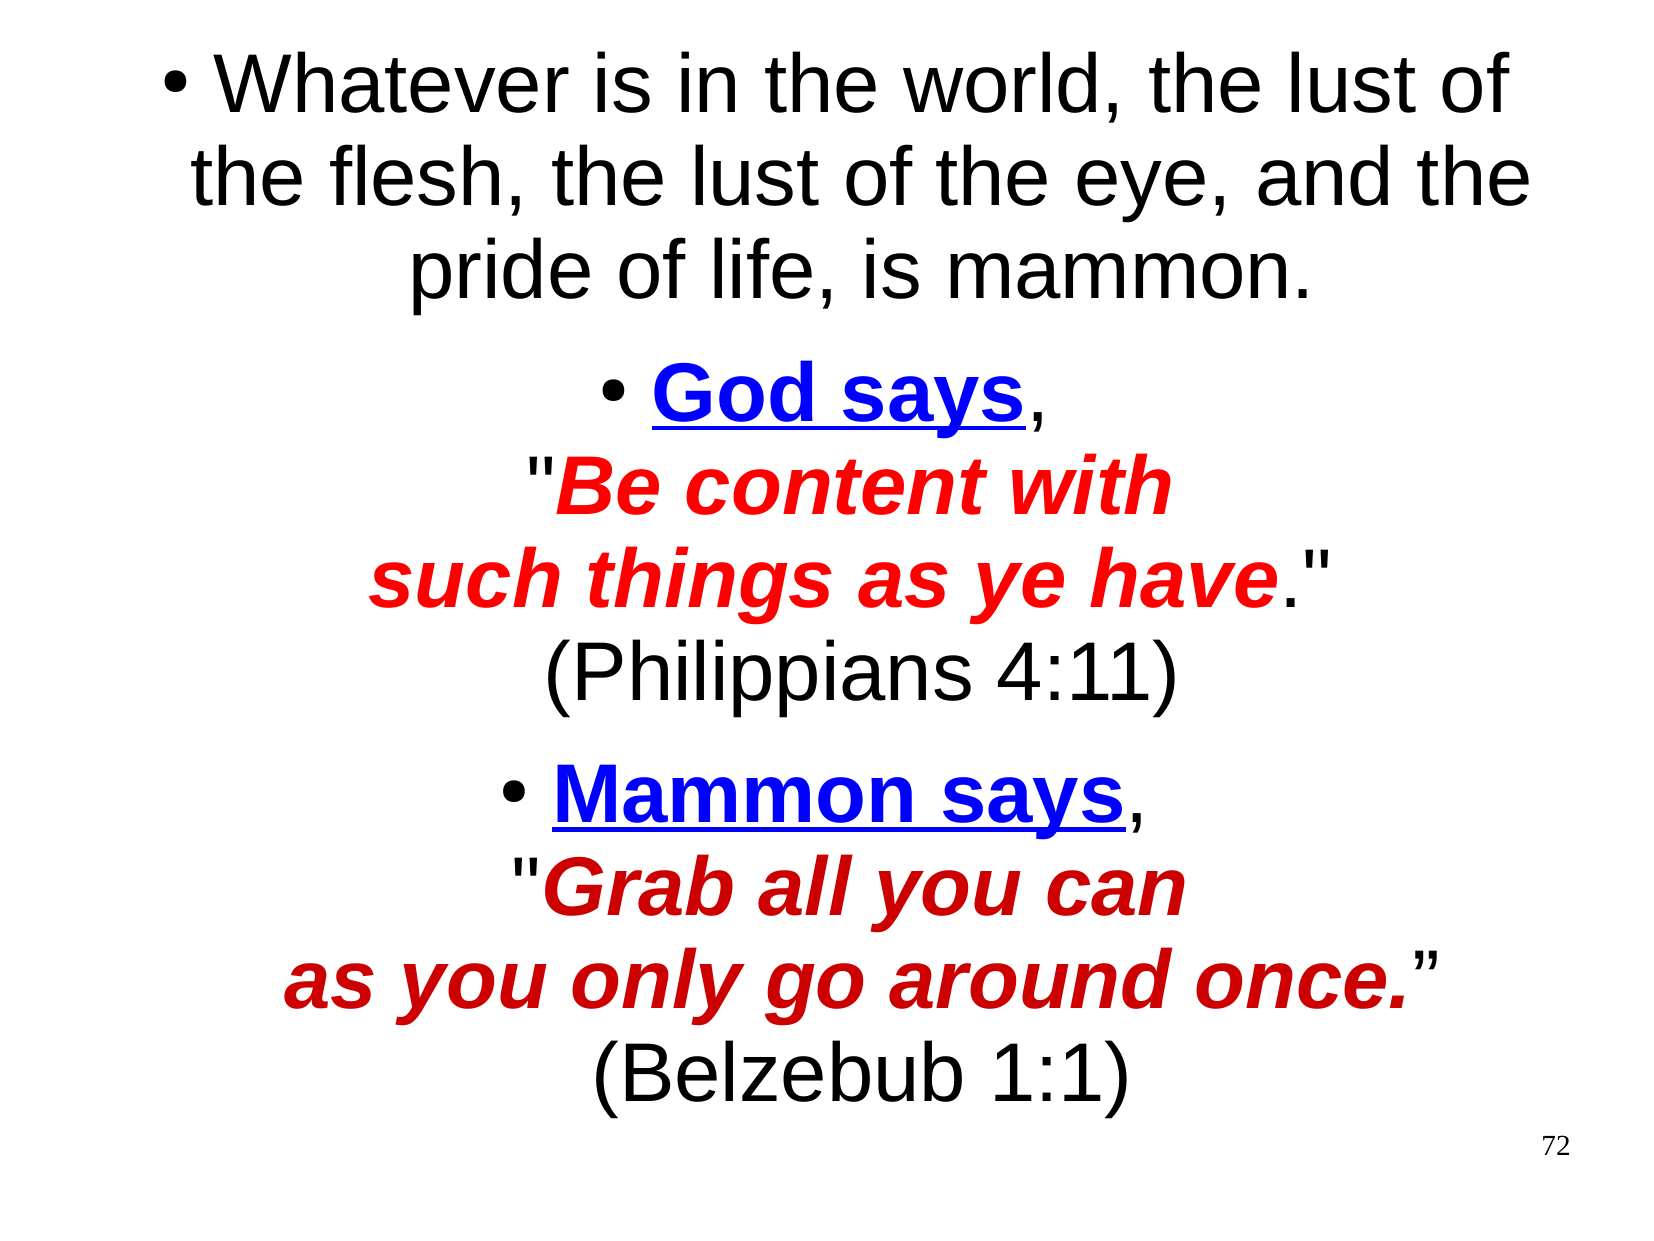

# Whatever is in the world, the lust of the flesh, the lust of the eye, and the pride of life, is mammon.
God says,
"Be content with
such things as ye have."
(Philippians 4:11)
Mammon says,
"Grab all you can
as you only go around once.”
(Belzebub 1:1)
72